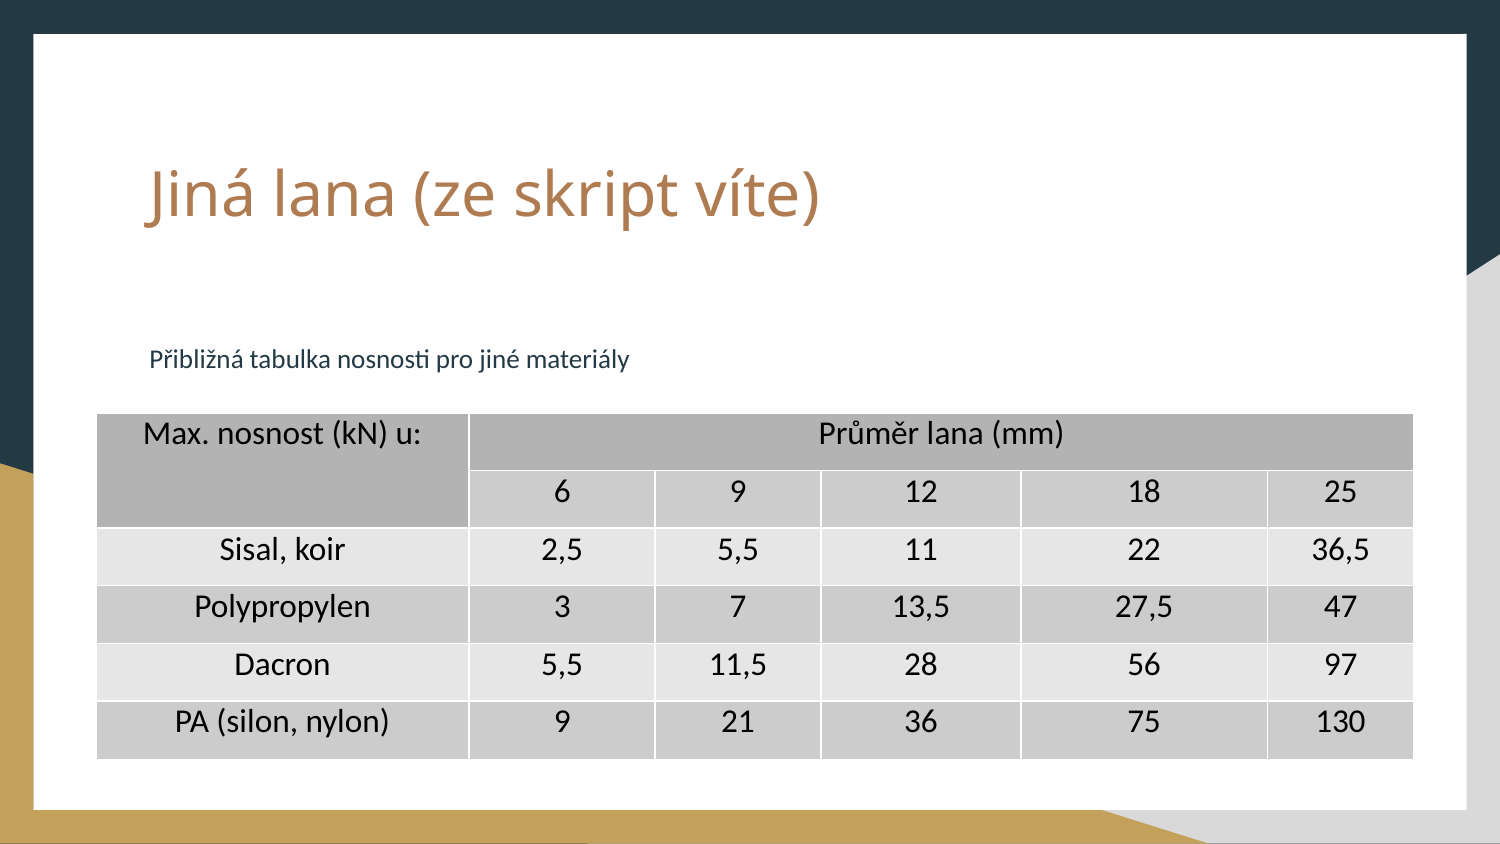

# Jiná lana (ze skript víte)
Přibližná tabulka nosnosti pro jiné materiály
(orientační hodnoty – dívejte se do certifikační kartičky konkrétního lana)
| Max. nosnost (kN) u: | Průměr lana (mm) | | | | |
| --- | --- | --- | --- | --- | --- |
| | 6 | 9 | 12 | 18 | 25 |
| Sisal, koir | 2,5 | 5,5 | 11 | 22 | 36,5 |
| Polypropylen | 3 | 7 | 13,5 | 27,5 | 47 |
| Dacron | 5,5 | 11,5 | 28 | 56 | 97 |
| PA (silon, nylon) | 9 | 21 | 36 | 75 | 130 |